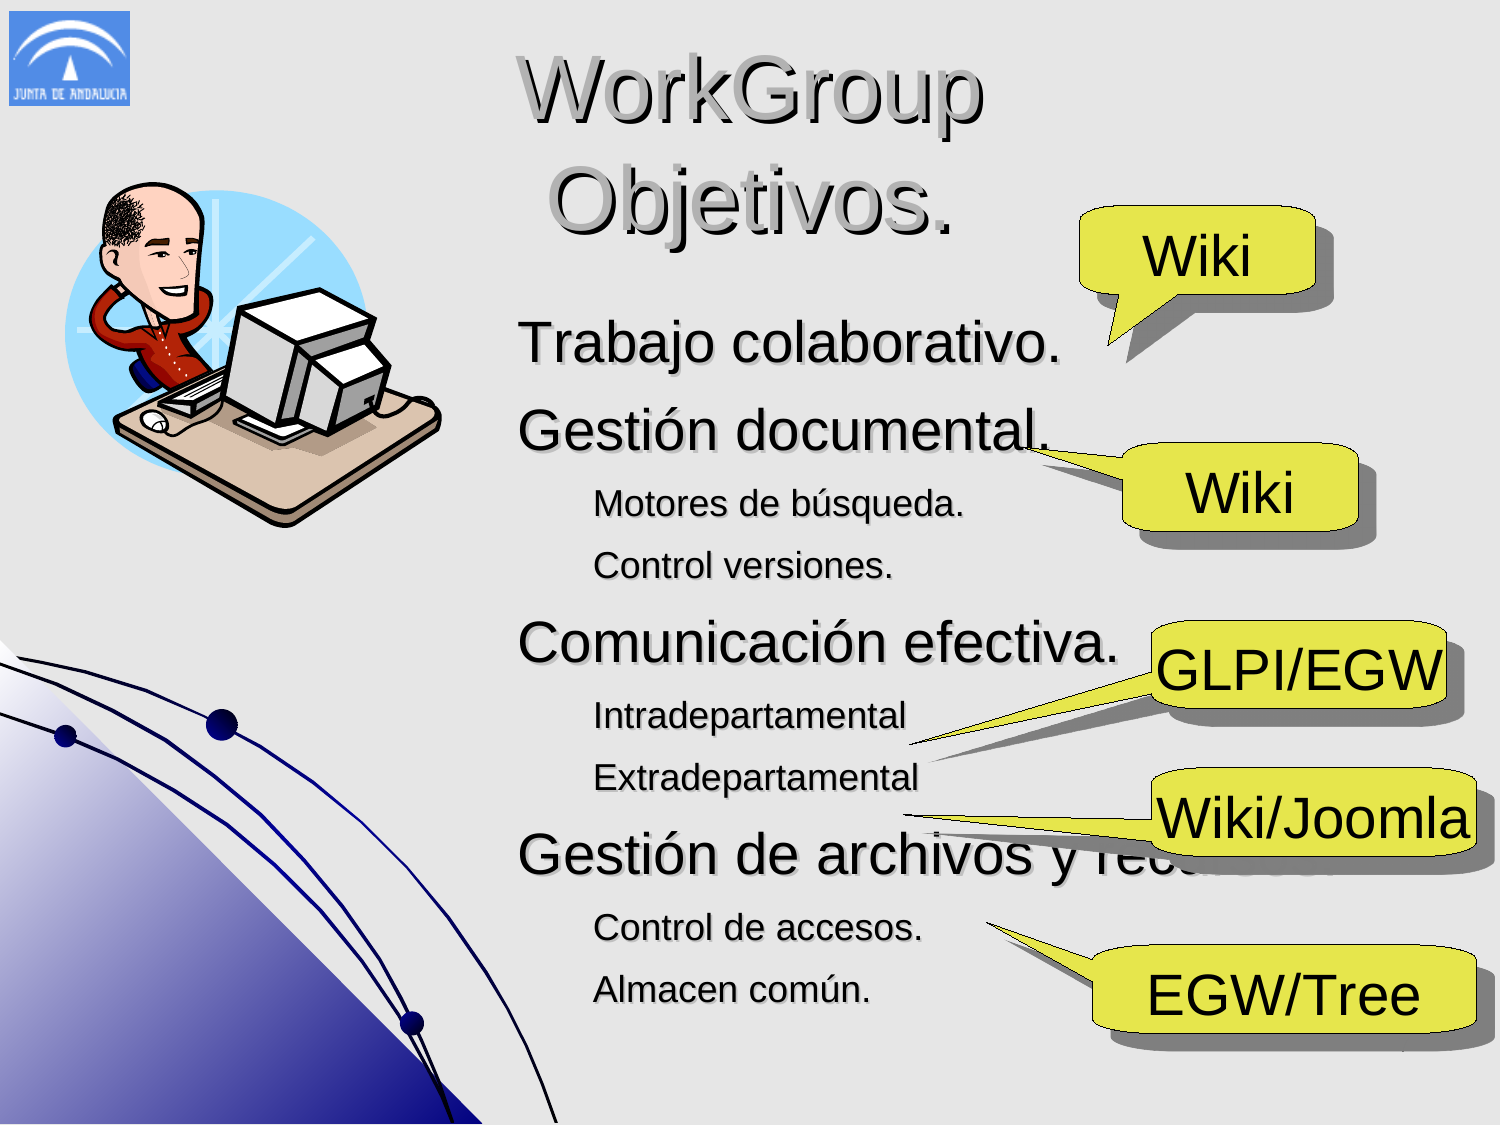

# WorkGroup Objetivos.
Wiki
Trabajo colaborativo.
Gestión documental.
Motores de búsqueda.
Control versiones.
Comunicación efectiva.
Intradepartamental
Extradepartamental
Gestión de archivos y recursos.
Control de accesos.
Almacen común.
Wiki
GLPI/EGW
Wiki/Joomla
EGW/Tree
7